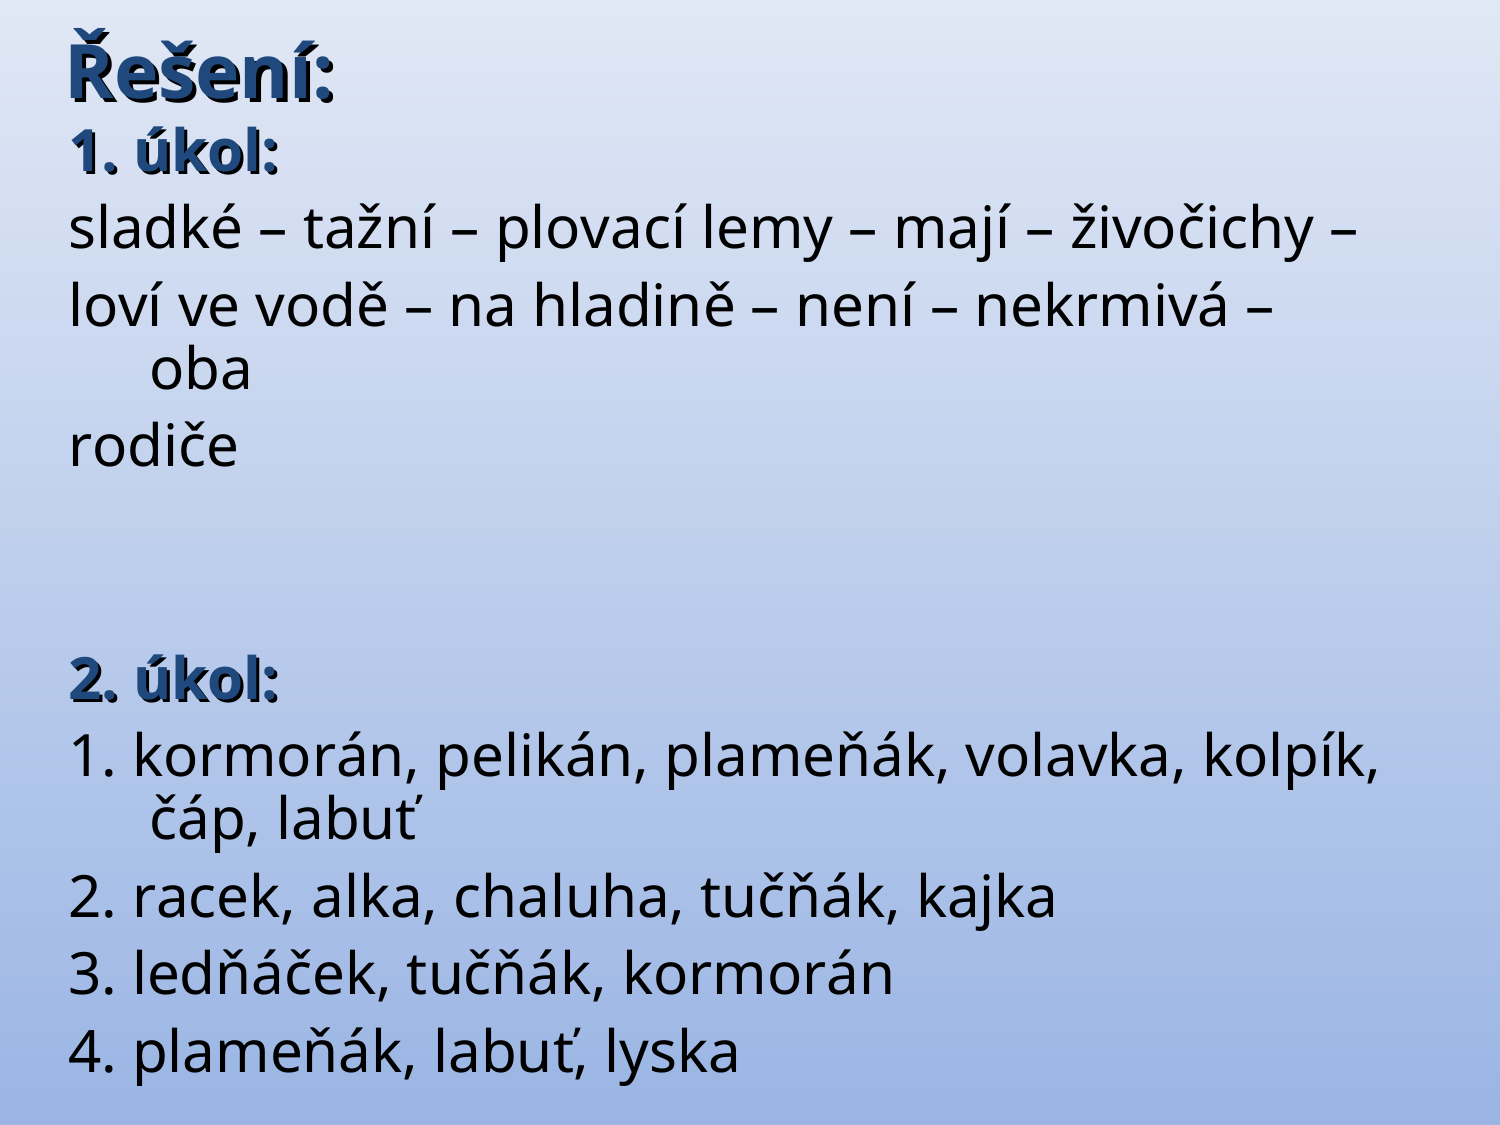

# Řešení:
1. úkol:
sladké – tažní – plovací lemy – mají – živočichy –
loví ve vodě – na hladině – není – nekrmivá – oba
rodiče
2. úkol:
1. kormorán, pelikán, plameňák, volavka, kolpík, čáp, labuť
2. racek, alka, chaluha, tučňák, kajka
3. ledňáček, tučňák, kormorán
4. plameňák, labuť, lyska